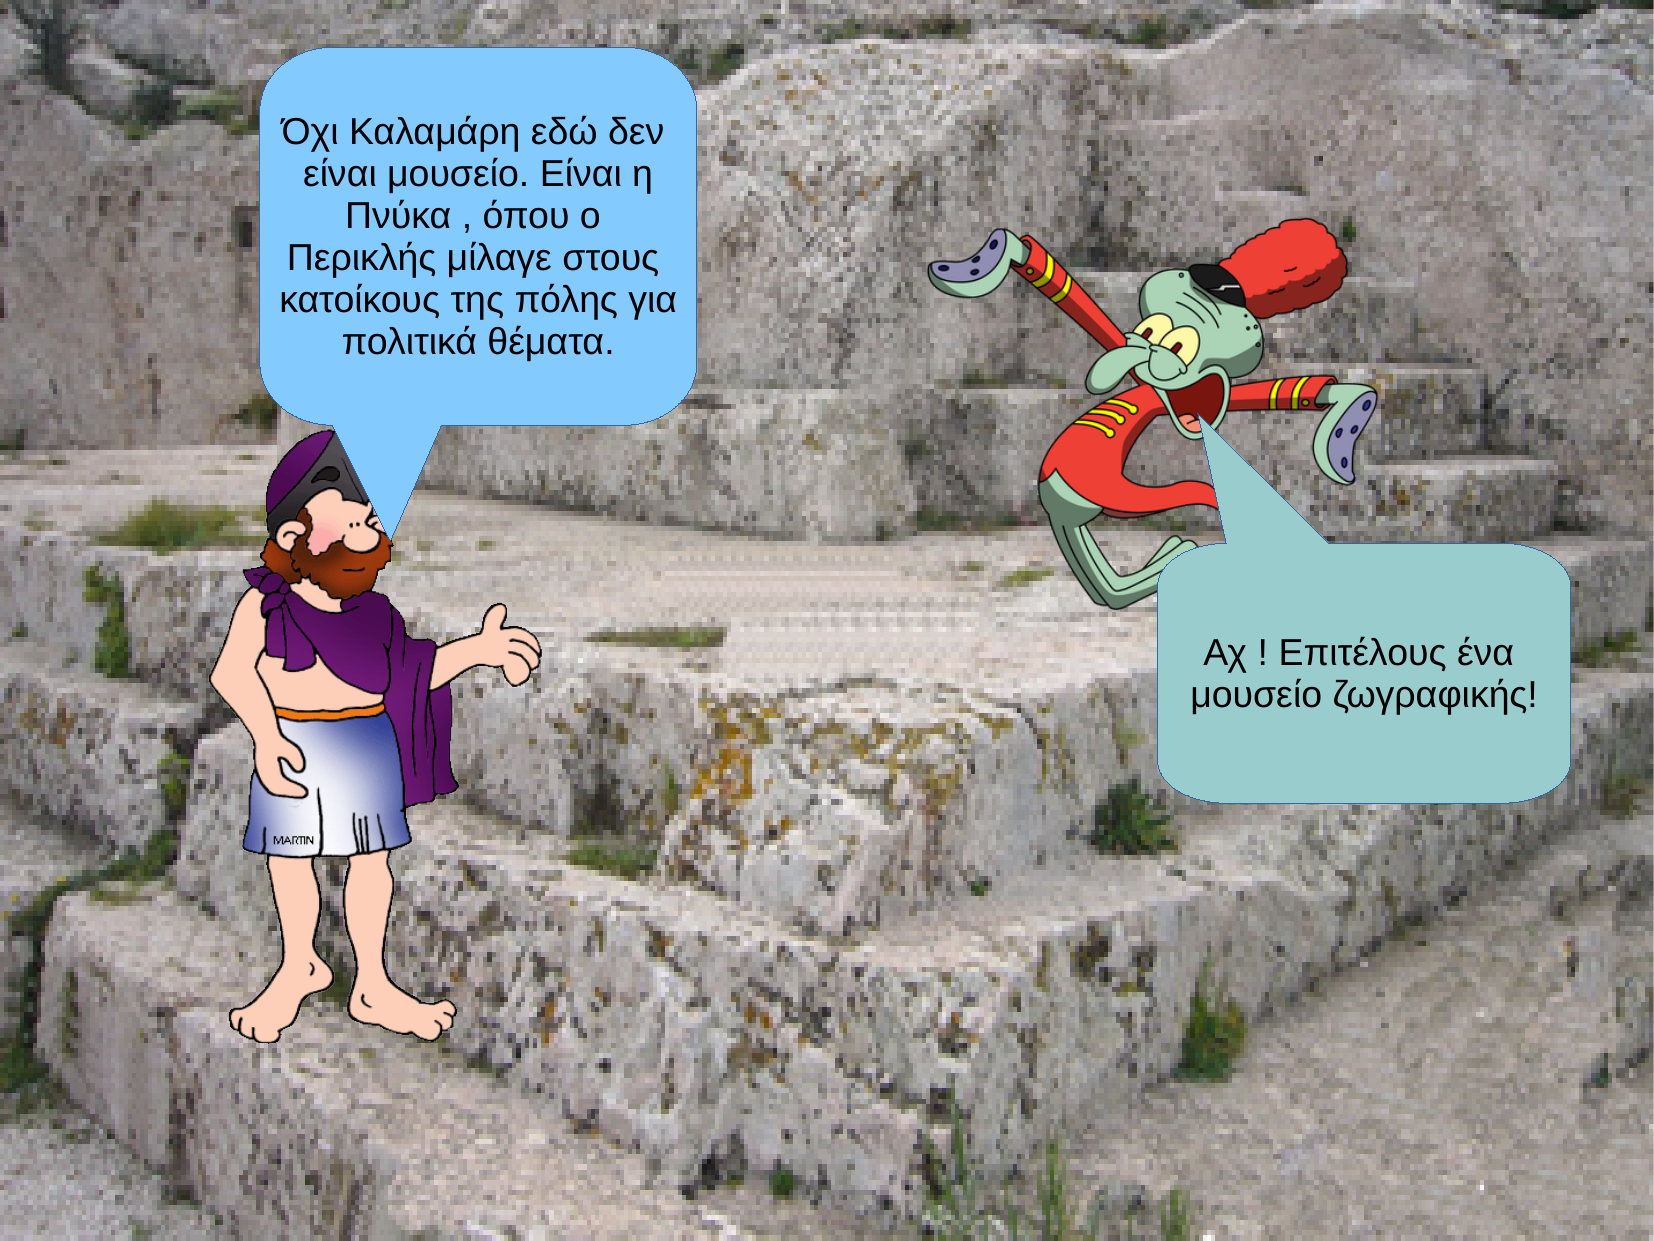

Όχι Καλαμάρη εδώ δεν
είναι μουσείο. Είναι η
Πνύκα , όπου ο
Περικλής μίλαγε στους
κατοίκους της πόλης για
πολιτικά θέματα.
Αχ ! Επιτέλους ένα
μουσείο ζωγραφικής!